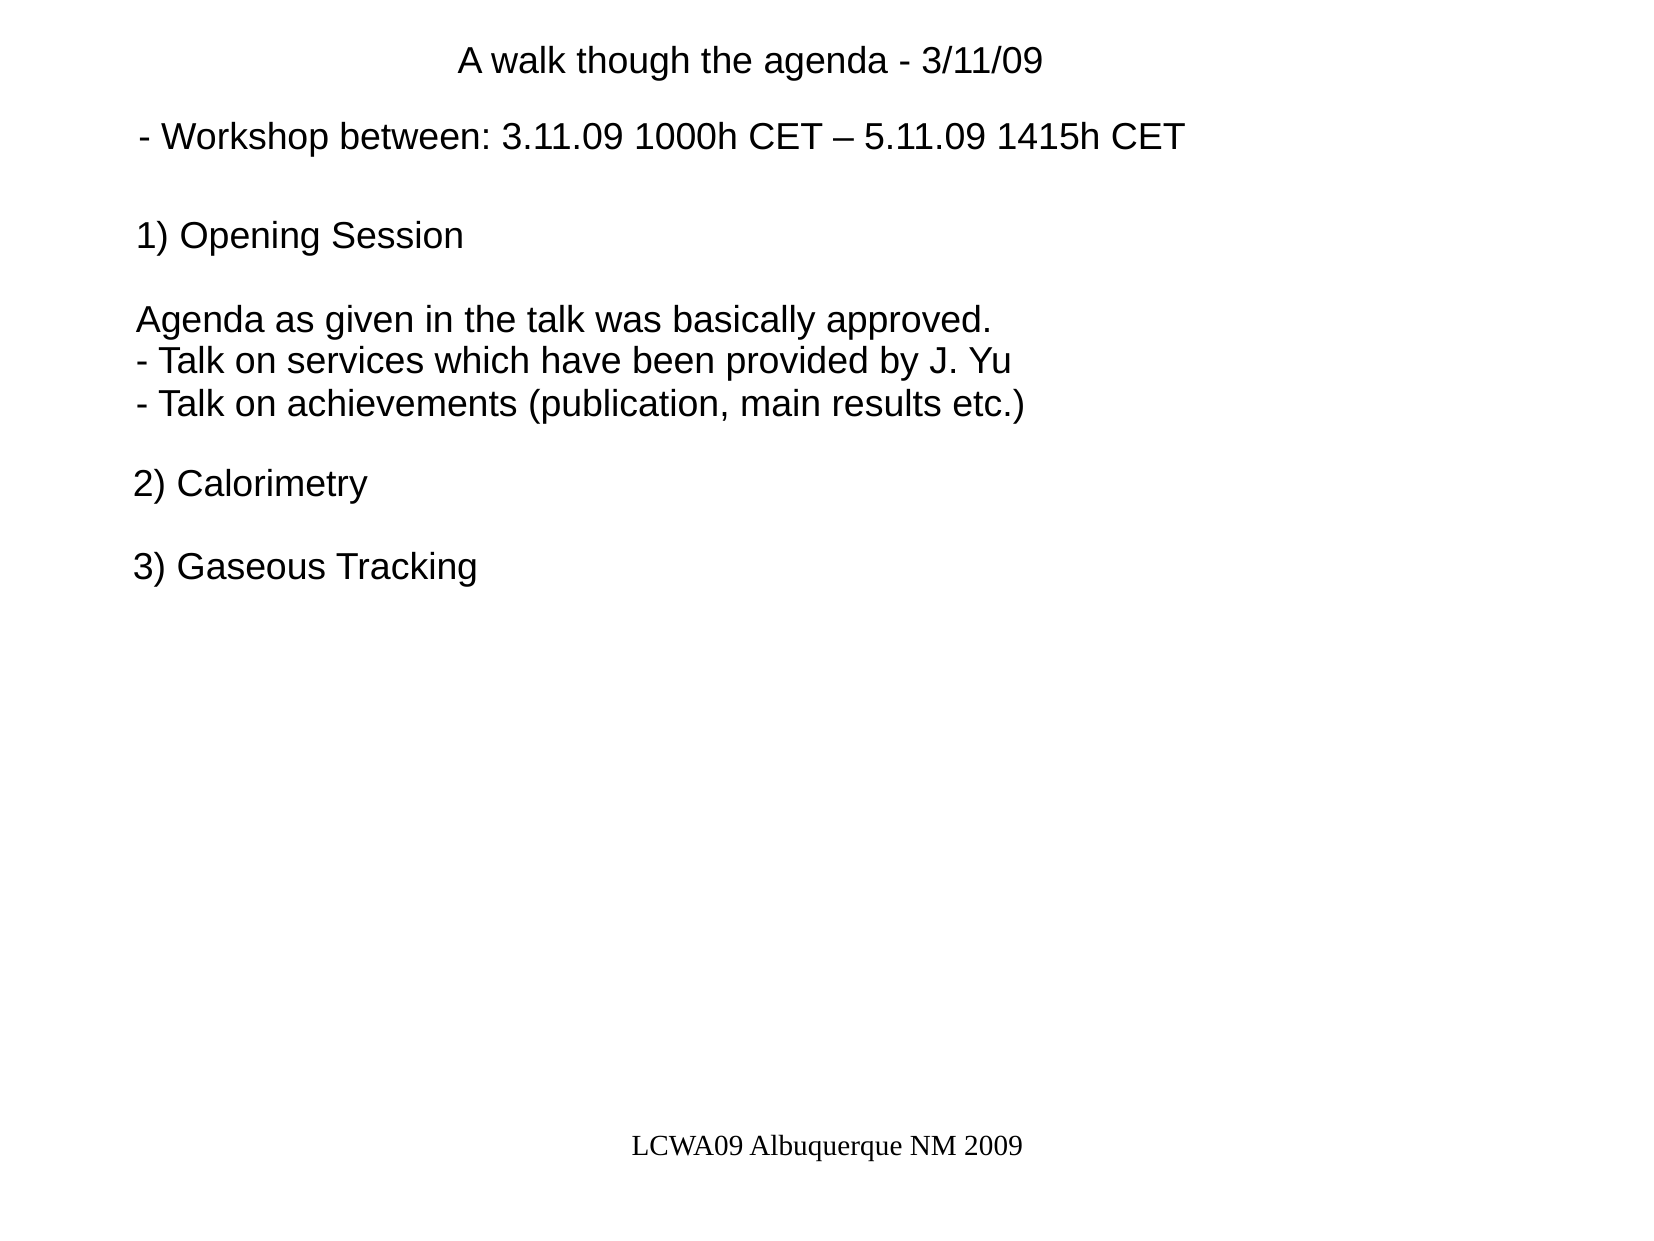

A walk though the agenda - 3/11/09
- Workshop between: 3.11.09 1000h CET – 5.11.09 1415h CET
1) Opening Session
Agenda as given in the talk was basically approved.
- Talk on services which have been provided by J. Yu
- Talk on achievements (publication, main results etc.)
2) Calorimetry
3) Gaseous Tracking